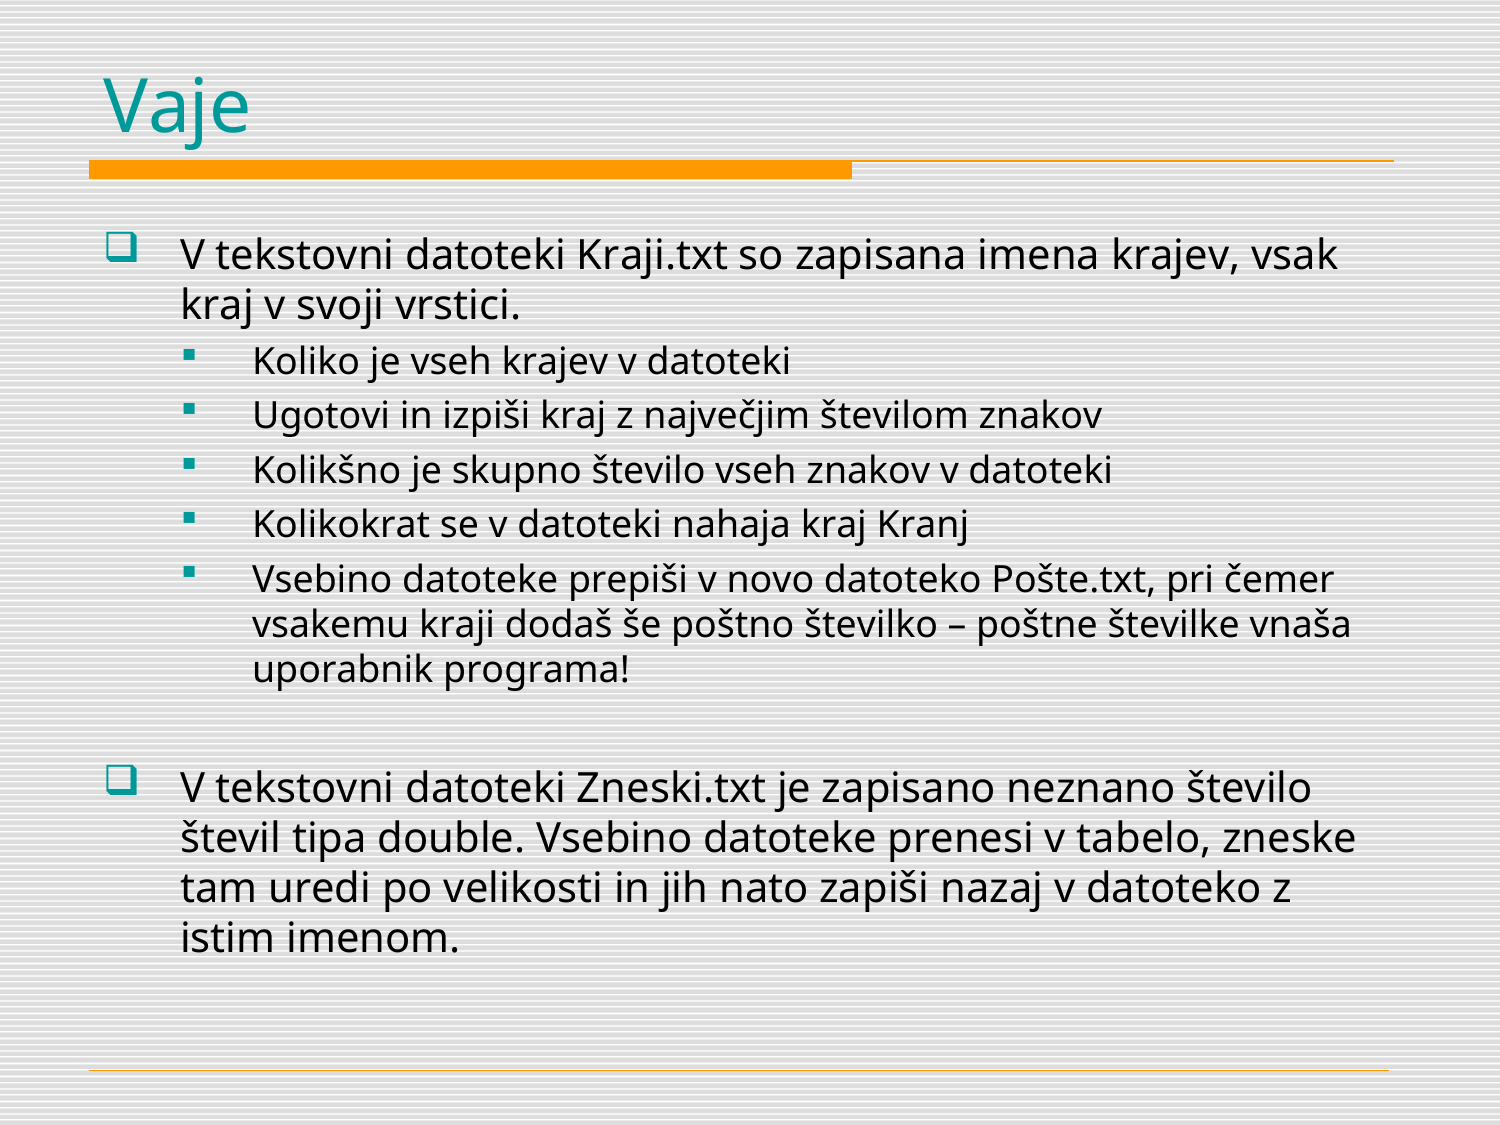

# Vaje
V tekstovni datoteki Kraji.txt so zapisana imena krajev, vsak kraj v svoji vrstici.
Koliko je vseh krajev v datoteki
Ugotovi in izpiši kraj z največjim številom znakov
Kolikšno je skupno število vseh znakov v datoteki
Kolikokrat se v datoteki nahaja kraj Kranj
Vsebino datoteke prepiši v novo datoteko Pošte.txt, pri čemer vsakemu kraji dodaš še poštno številko – poštne številke vnaša uporabnik programa!
V tekstovni datoteki Zneski.txt je zapisano neznano število števil tipa double. Vsebino datoteke prenesi v tabelo, zneske tam uredi po velikosti in jih nato zapiši nazaj v datoteko z istim imenom.